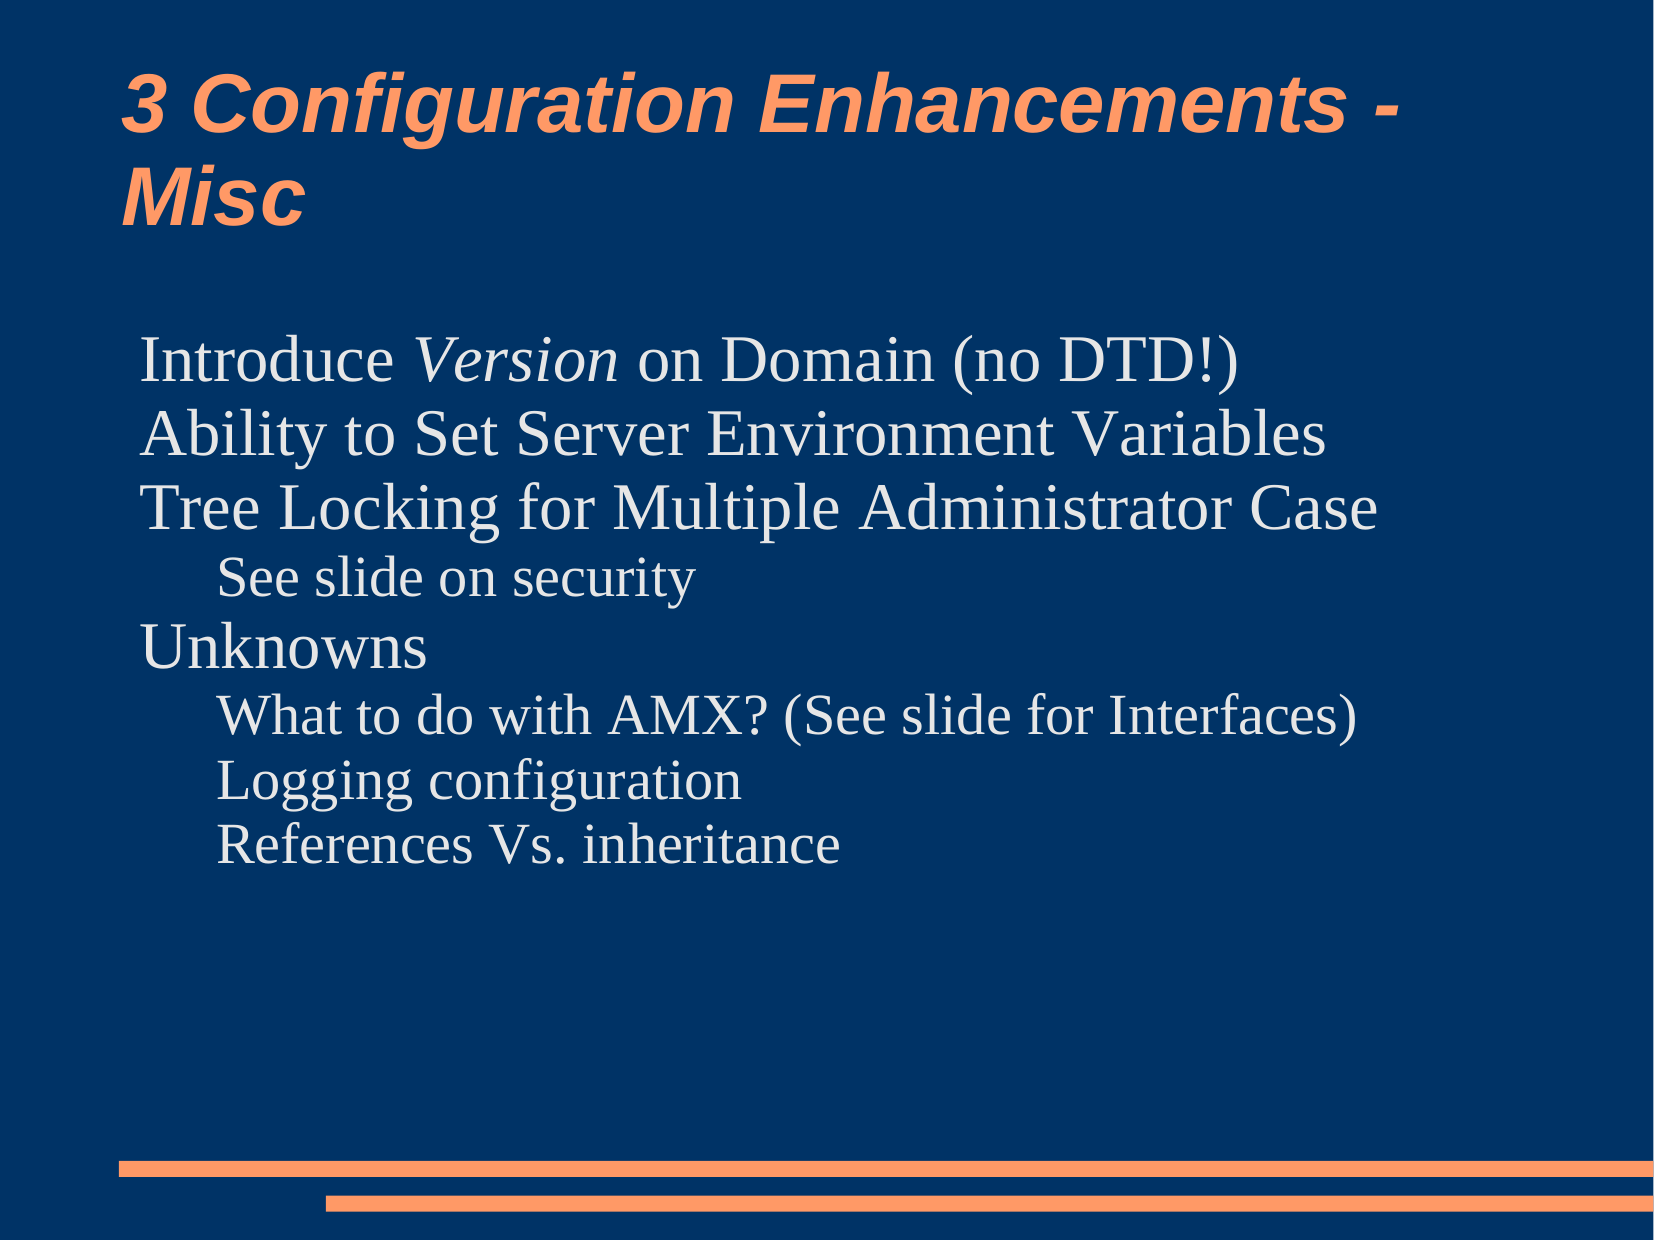

# 3 Configuration Enhancements - Misc
Introduce Version on Domain (no DTD!)
Ability to Set Server Environment Variables
Tree Locking for Multiple Administrator Case
See slide on security
Unknowns
What to do with AMX? (See slide for Interfaces)
Logging configuration
References Vs. inheritance